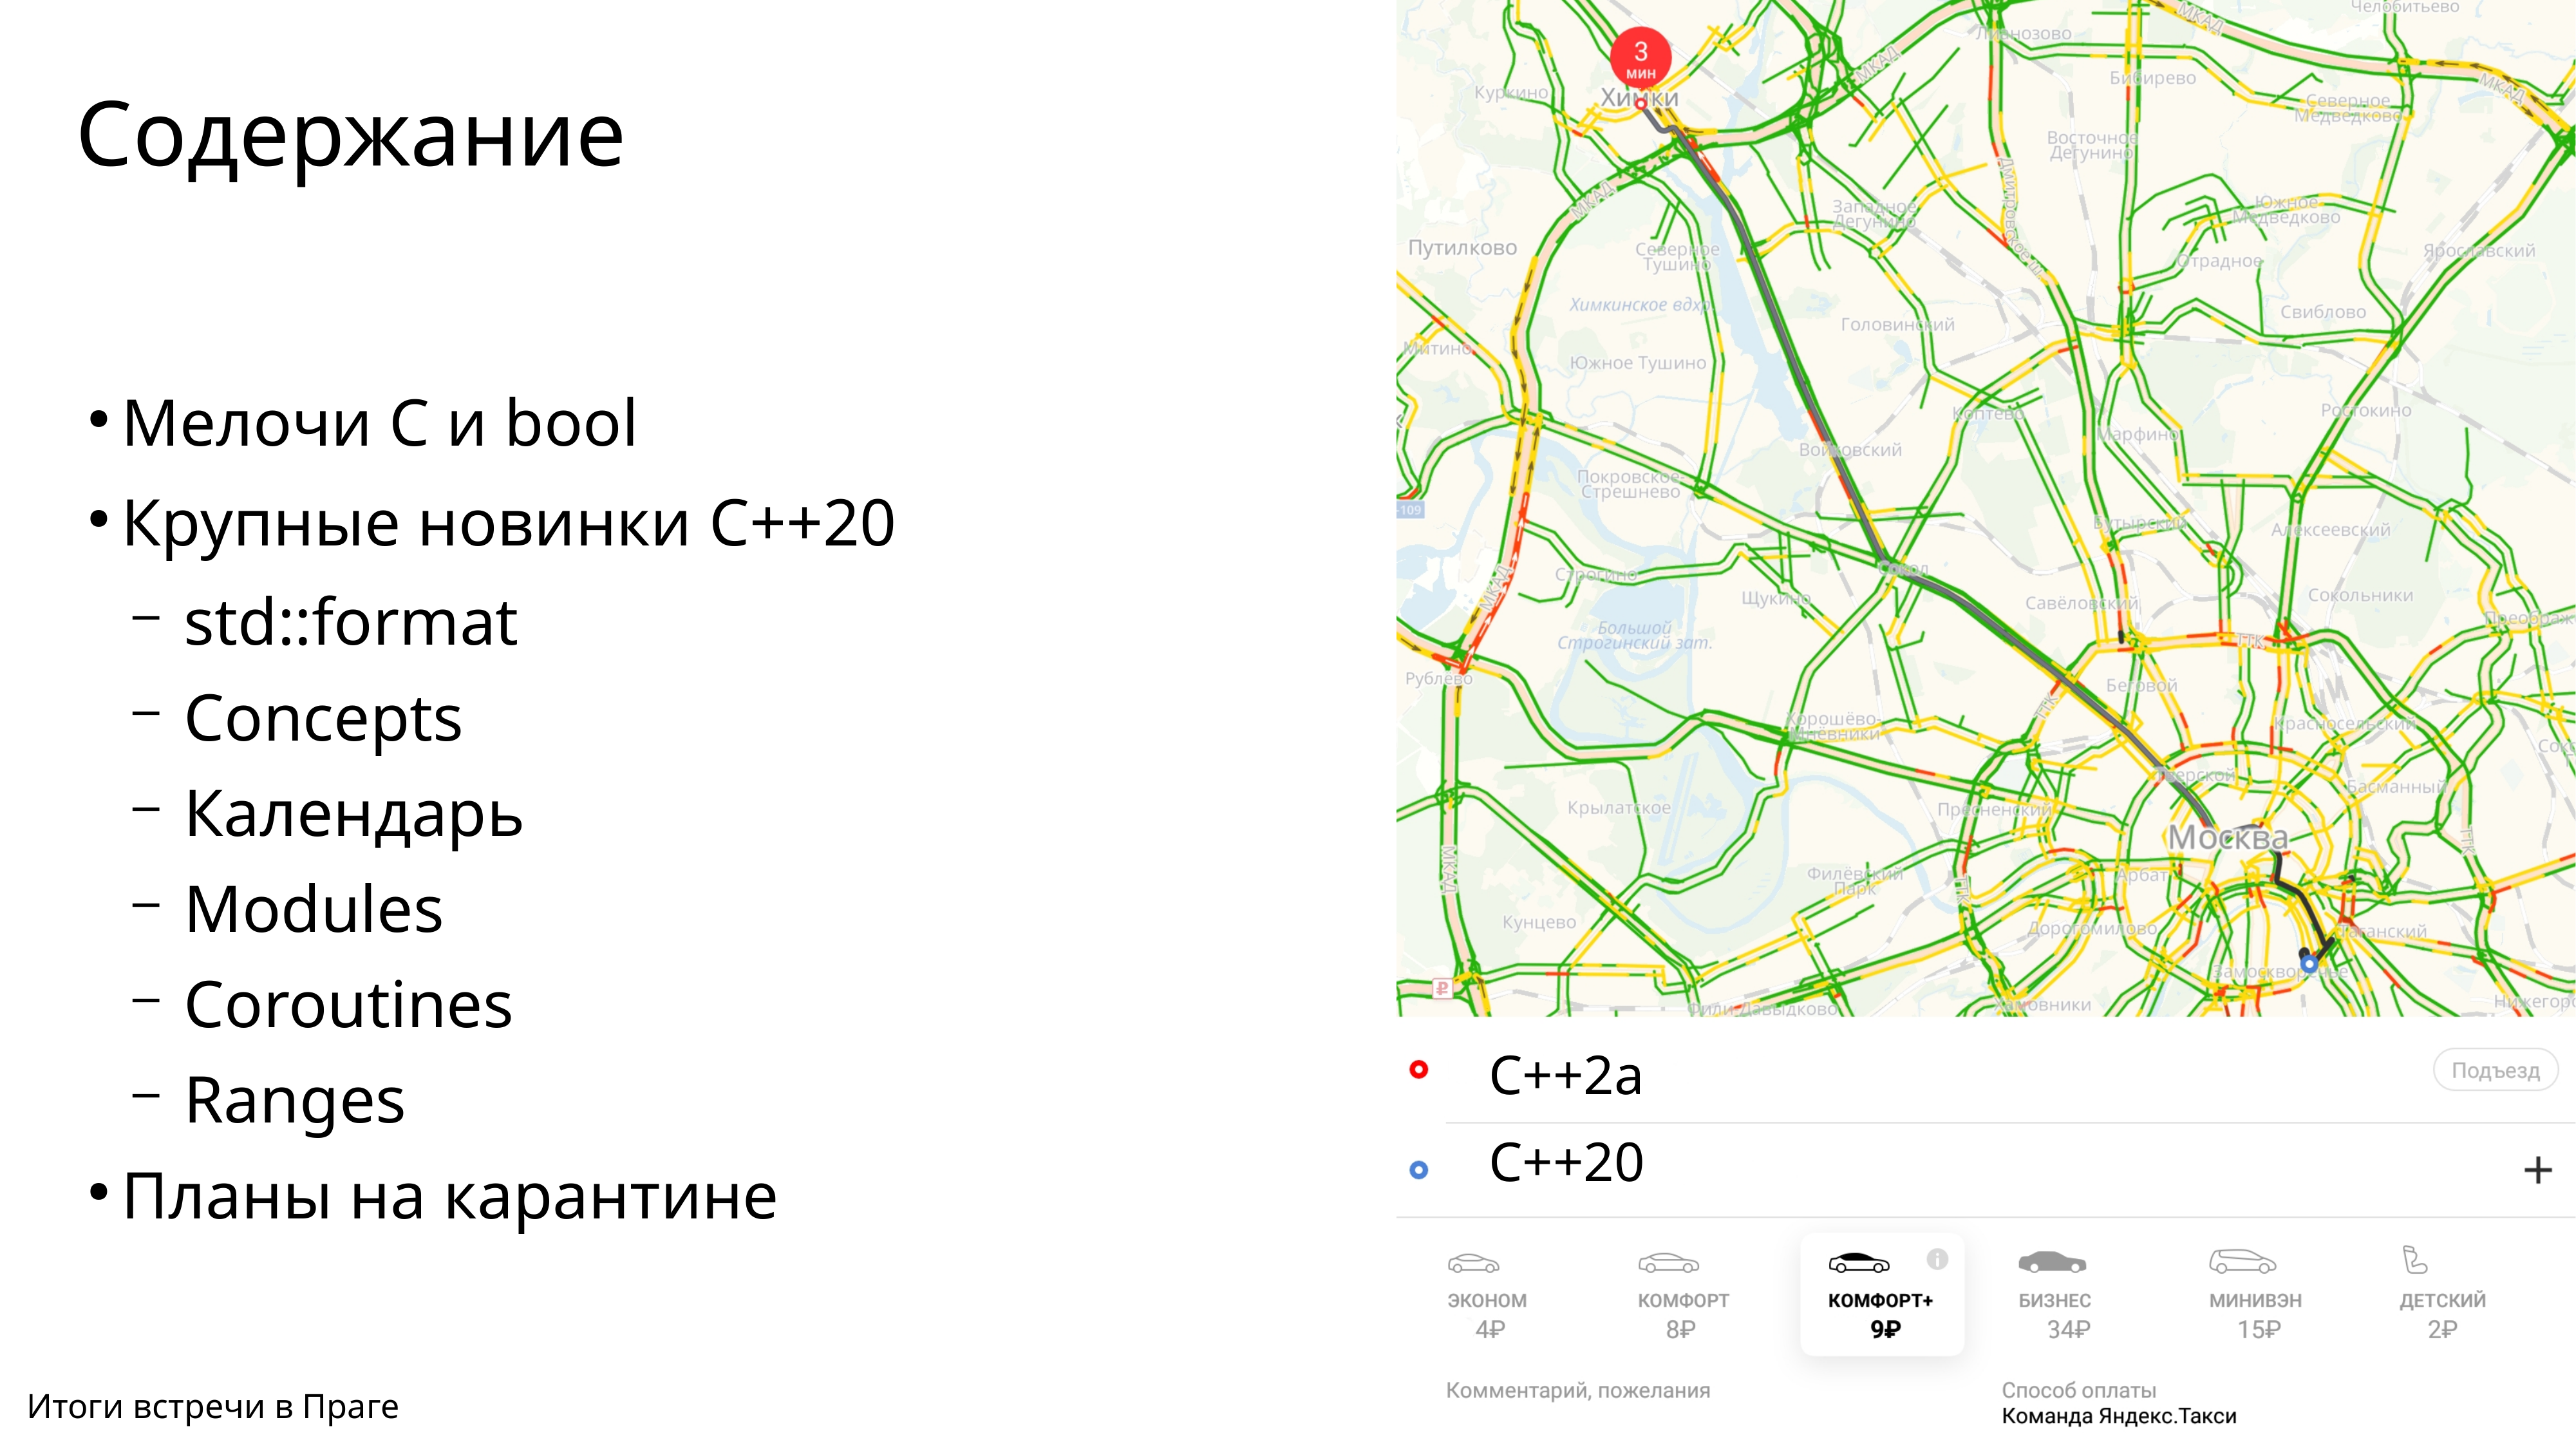

# Содержание
Мелочи С и bool
Крупные новинки C++20
 std::format
 Concepts
 Календарь
 Modules
 Coroutines
 Ranges
Планы на карантине
C++2a
C++20
Итоги встречи в Праге